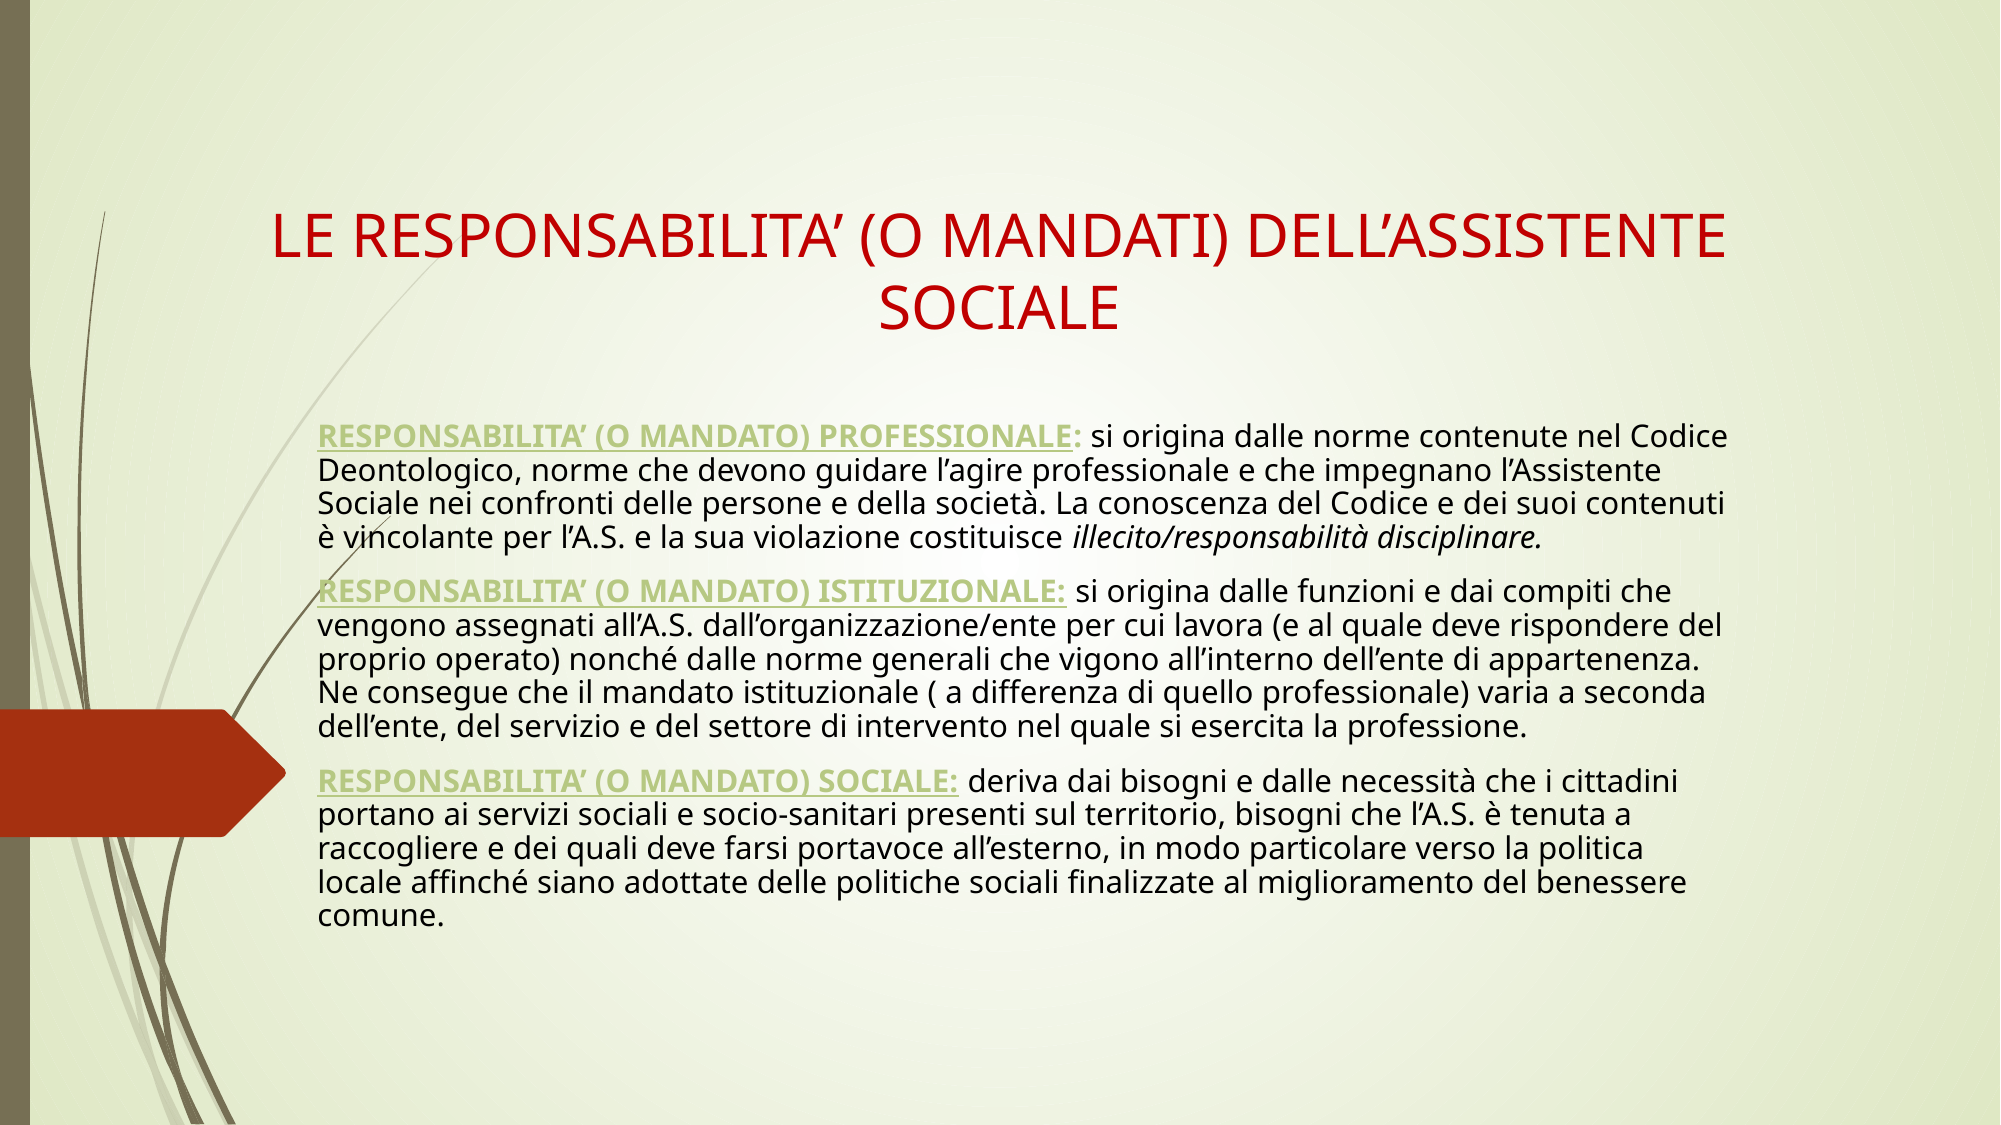

# LE RESPONSABILITA’ (O MANDATI) DELL’ASSISTENTE SOCIALE
RESPONSABILITA’ (O MANDATO) PROFESSIONALE: si origina dalle norme contenute nel Codice Deontologico, norme che devono guidare l’agire professionale e che impegnano l’Assistente Sociale nei confronti delle persone e della società. La conoscenza del Codice e dei suoi contenuti è vincolante per l’A.S. e la sua violazione costituisce illecito/responsabilità disciplinare.
RESPONSABILITA’ (O MANDATO) ISTITUZIONALE: si origina dalle funzioni e dai compiti che vengono assegnati all’A.S. dall’organizzazione/ente per cui lavora (e al quale deve rispondere del proprio operato) nonché dalle norme generali che vigono all’interno dell’ente di appartenenza. Ne consegue che il mandato istituzionale ( a differenza di quello professionale) varia a seconda dell’ente, del servizio e del settore di intervento nel quale si esercita la professione.
RESPONSABILITA’ (O MANDATO) SOCIALE: deriva dai bisogni e dalle necessità che i cittadini portano ai servizi sociali e socio-sanitari presenti sul territorio, bisogni che l’A.S. è tenuta a raccogliere e dei quali deve farsi portavoce all’esterno, in modo particolare verso la politica locale affinché siano adottate delle politiche sociali finalizzate al miglioramento del benessere comune.